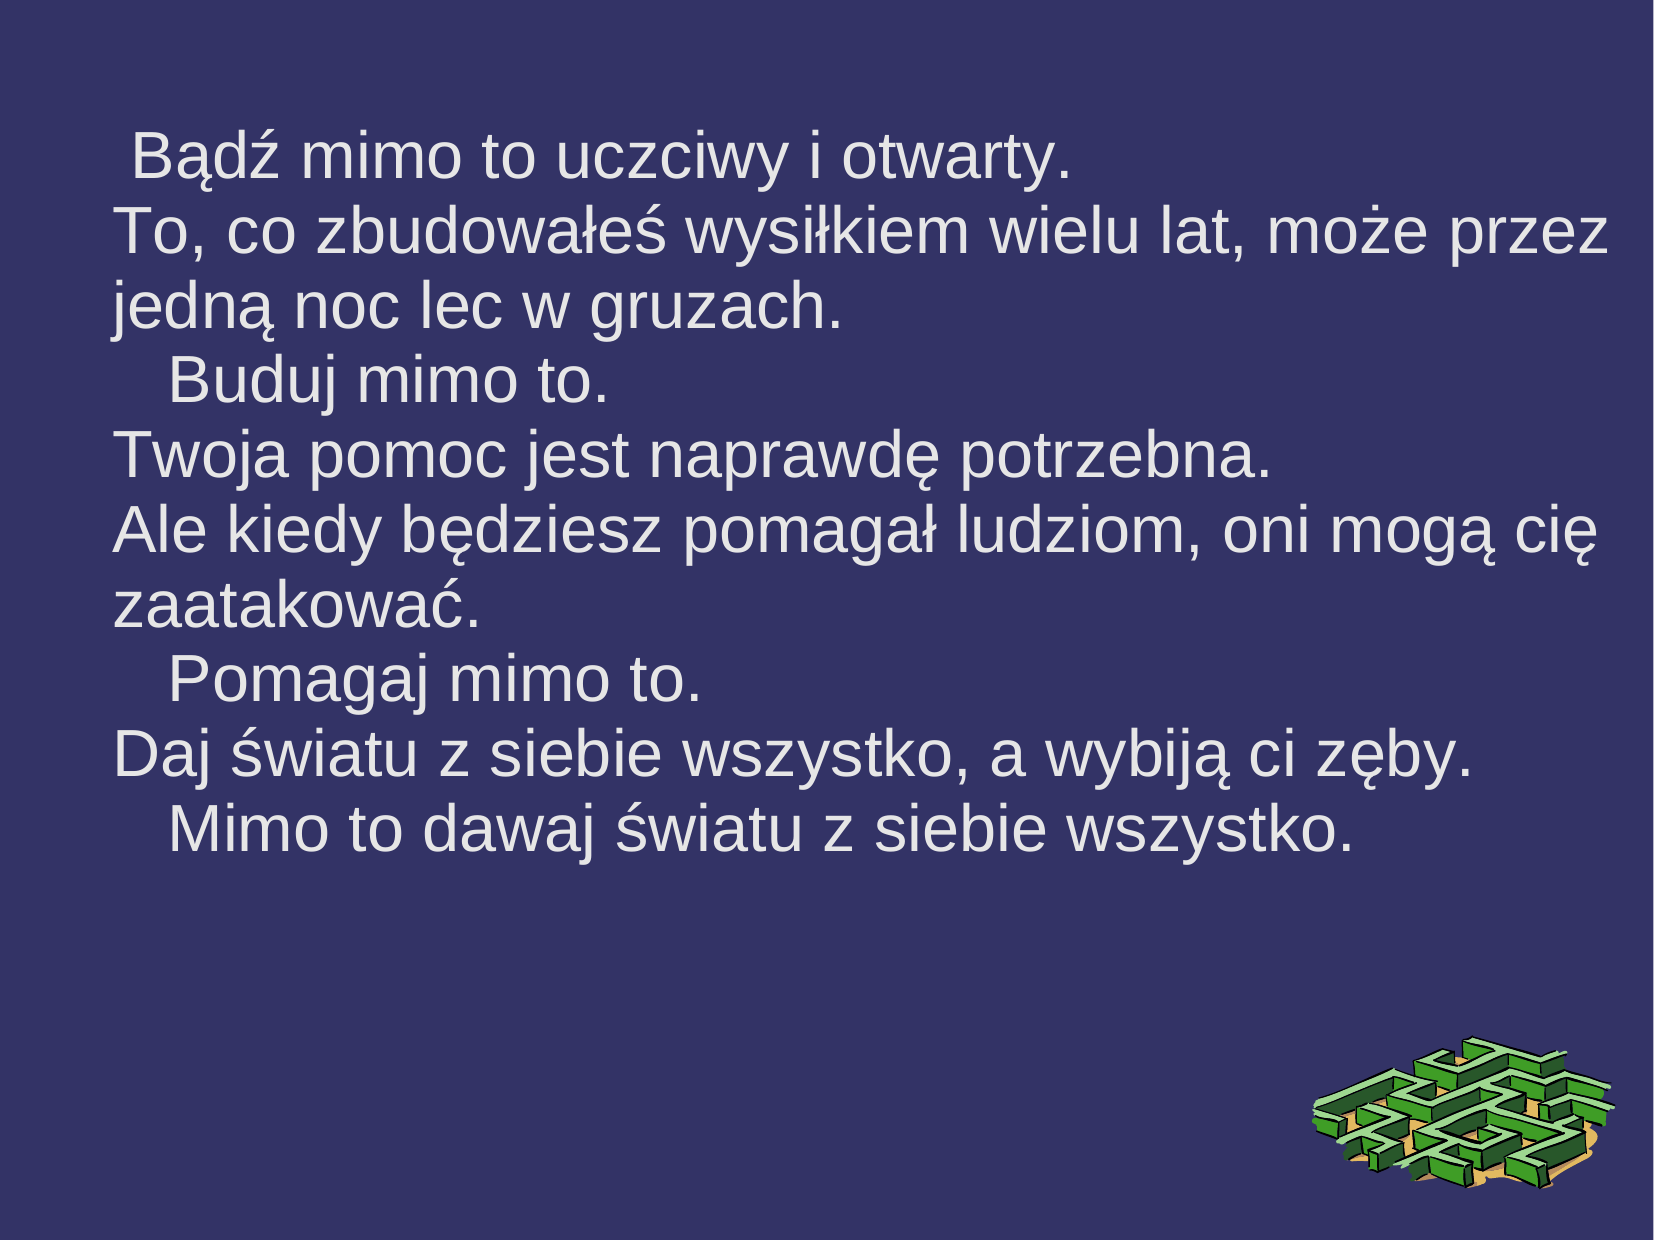

# Bądź mimo to uczciwy i otwarty.
To, co zbudowałeś wysiłkiem wielu lat, może przez jedną noc lec w gruzach.
 Buduj mimo to.
Twoja pomoc jest naprawdę potrzebna.
Ale kiedy będziesz pomagał ludziom, oni mogą cię zaatakować.
 Pomagaj mimo to.
Daj światu z siebie wszystko, a wybiją ci zęby.
 Mimo to dawaj światu z siebie wszystko.